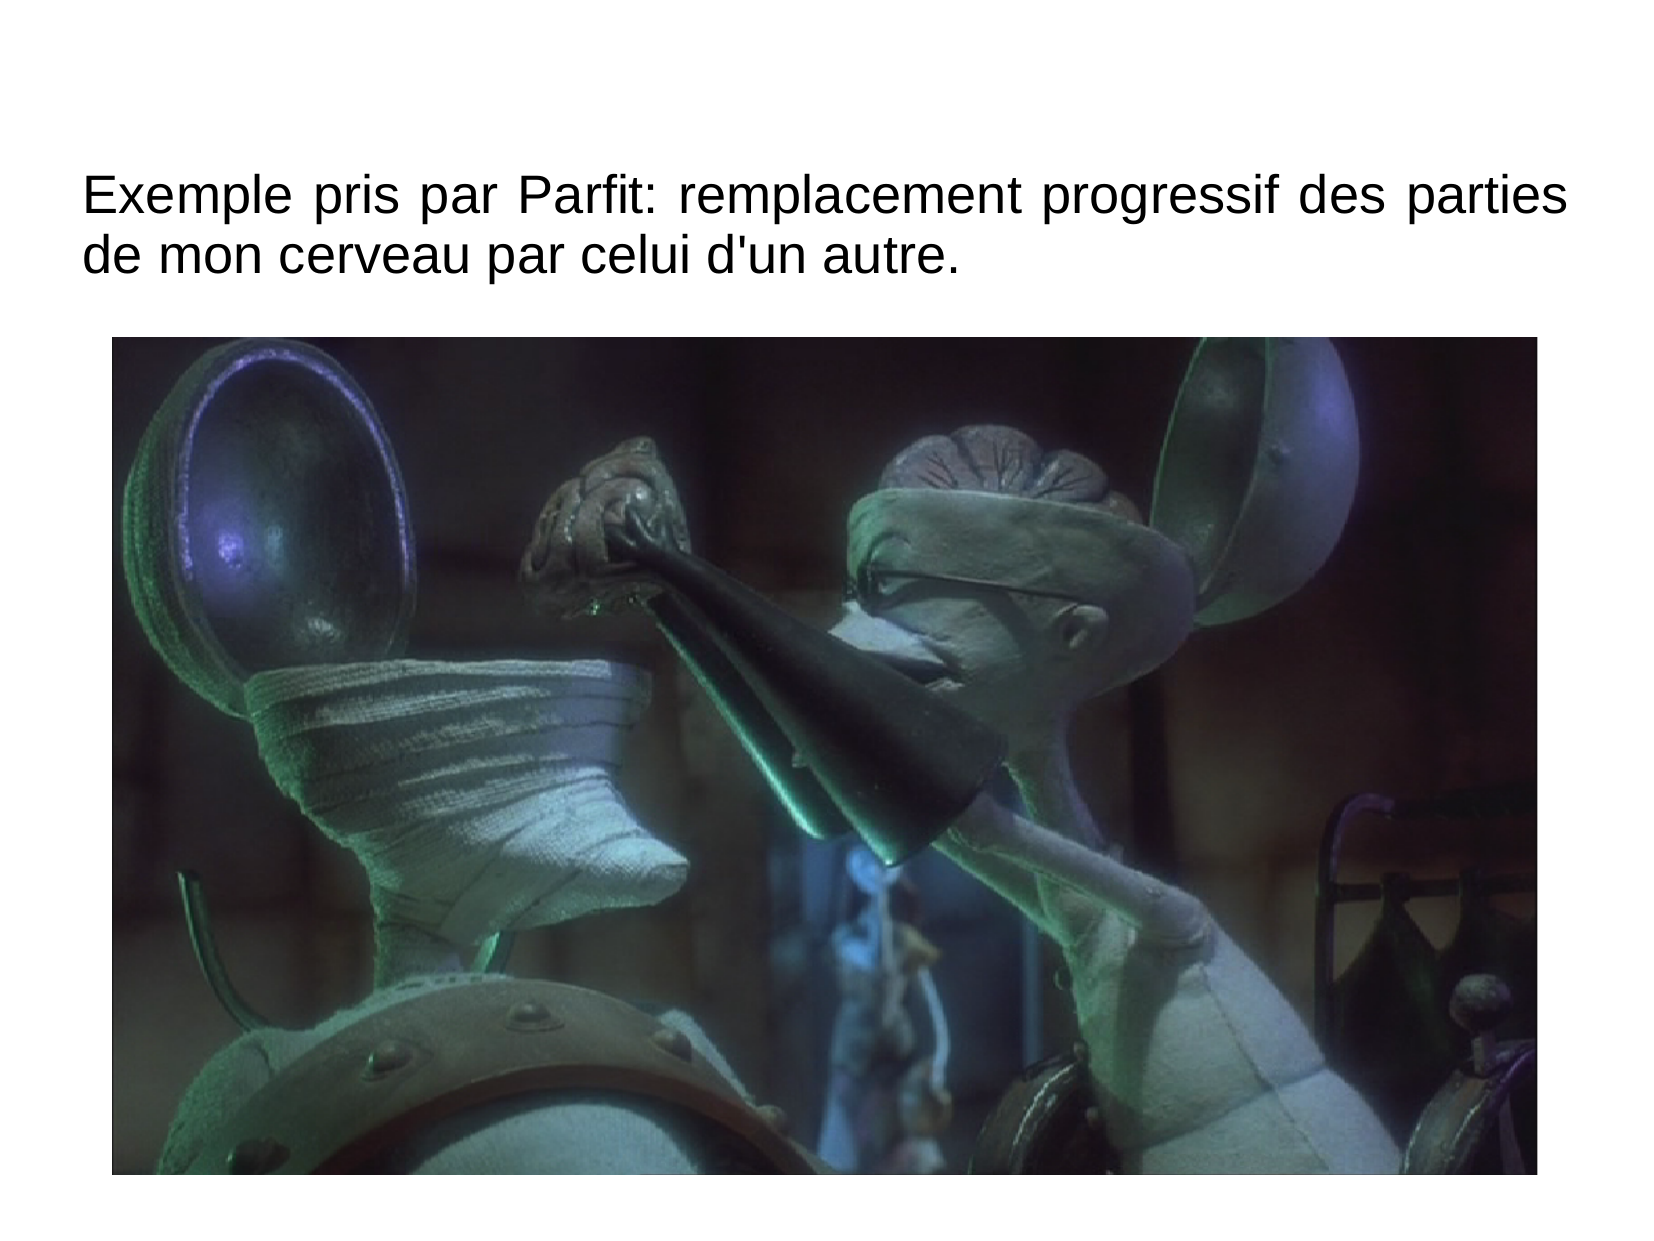

# Exemple pris par Parfit: remplacement progressif des parties de mon cerveau par celui d'un autre.